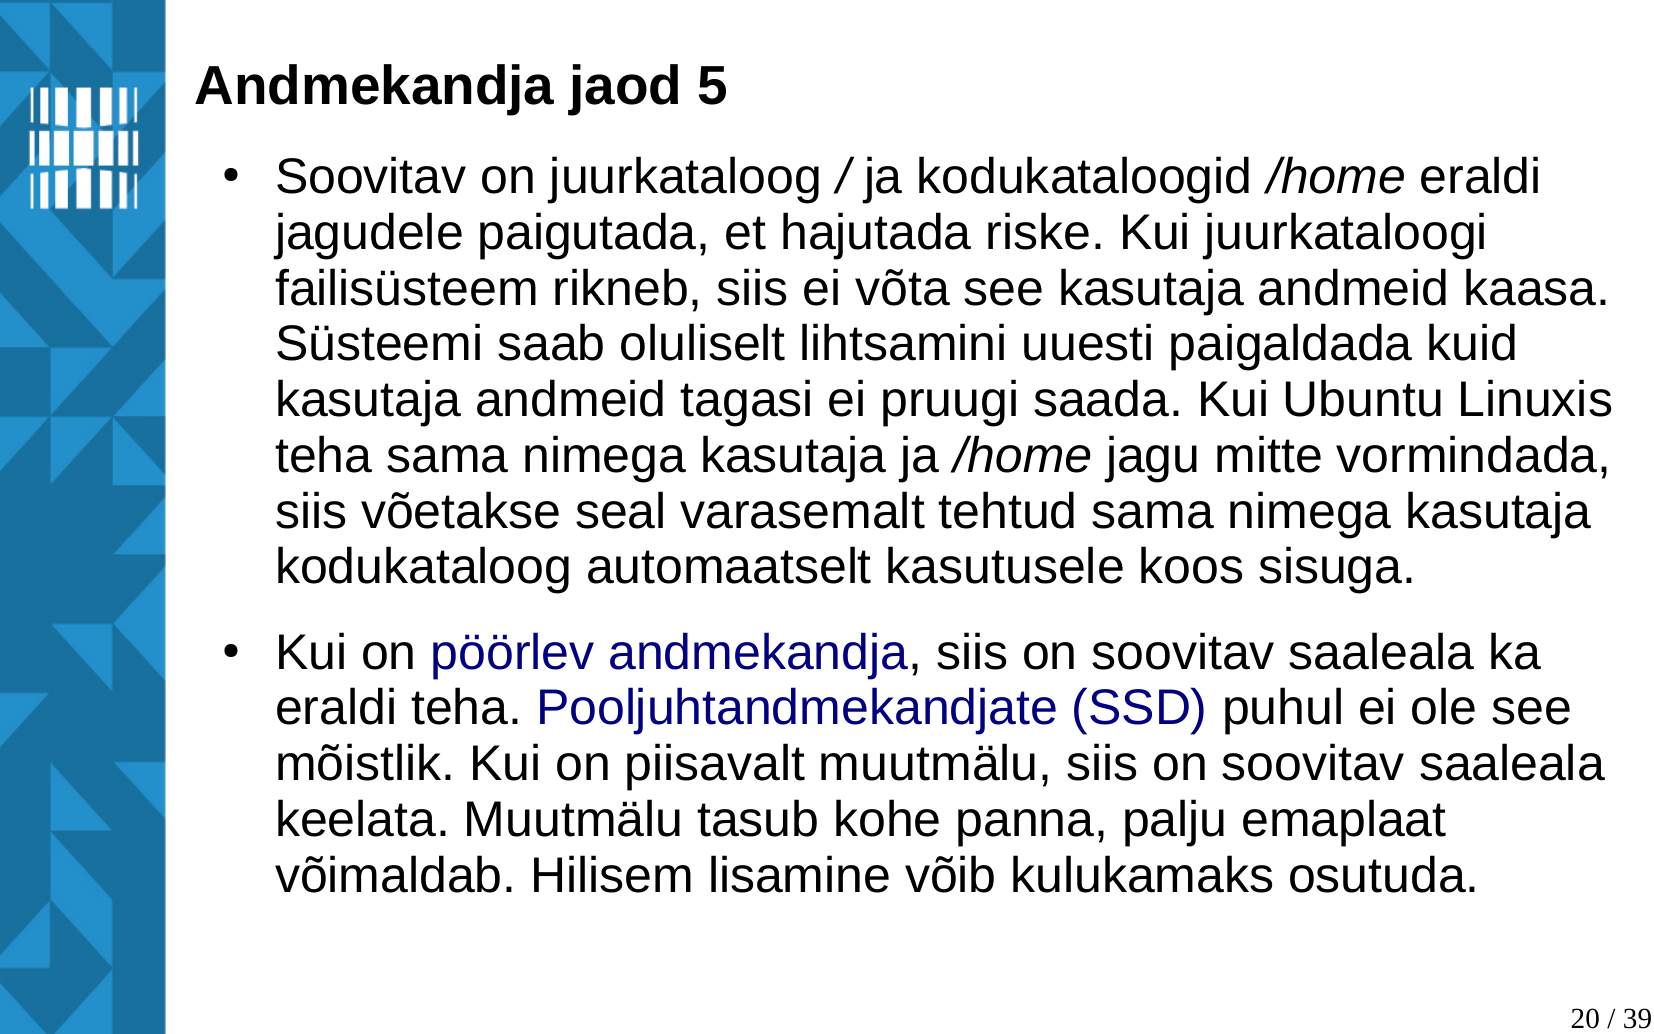

# Andmekandja jaod 5
Soovitav on juurkataloog / ja kodukataloogid /home eraldi jagudele paigutada, et hajutada riske. Kui juurkataloogi failisüsteem rikneb, siis ei võta see kasutaja andmeid kaasa. Süsteemi saab oluliselt lihtsamini uuesti paigaldada kuid kasutaja andmeid tagasi ei pruugi saada. Kui Ubuntu Linuxis teha sama nimega kasutaja ja /home jagu mitte vormindada, siis võetakse seal varasemalt tehtud sama nimega kasutaja kodukataloog automaatselt kasutusele koos sisuga.
Kui on pöörlev andmekandja, siis on soovitav saaleala ka eraldi teha. Pooljuhtandmekandjate (SSD) puhul ei ole see mõistlik. Kui on piisavalt muutmälu, siis on soovitav saaleala keelata. Muutmälu tasub kohe panna, palju emaplaat võimaldab. Hilisem lisamine võib kulukamaks osutuda.
20